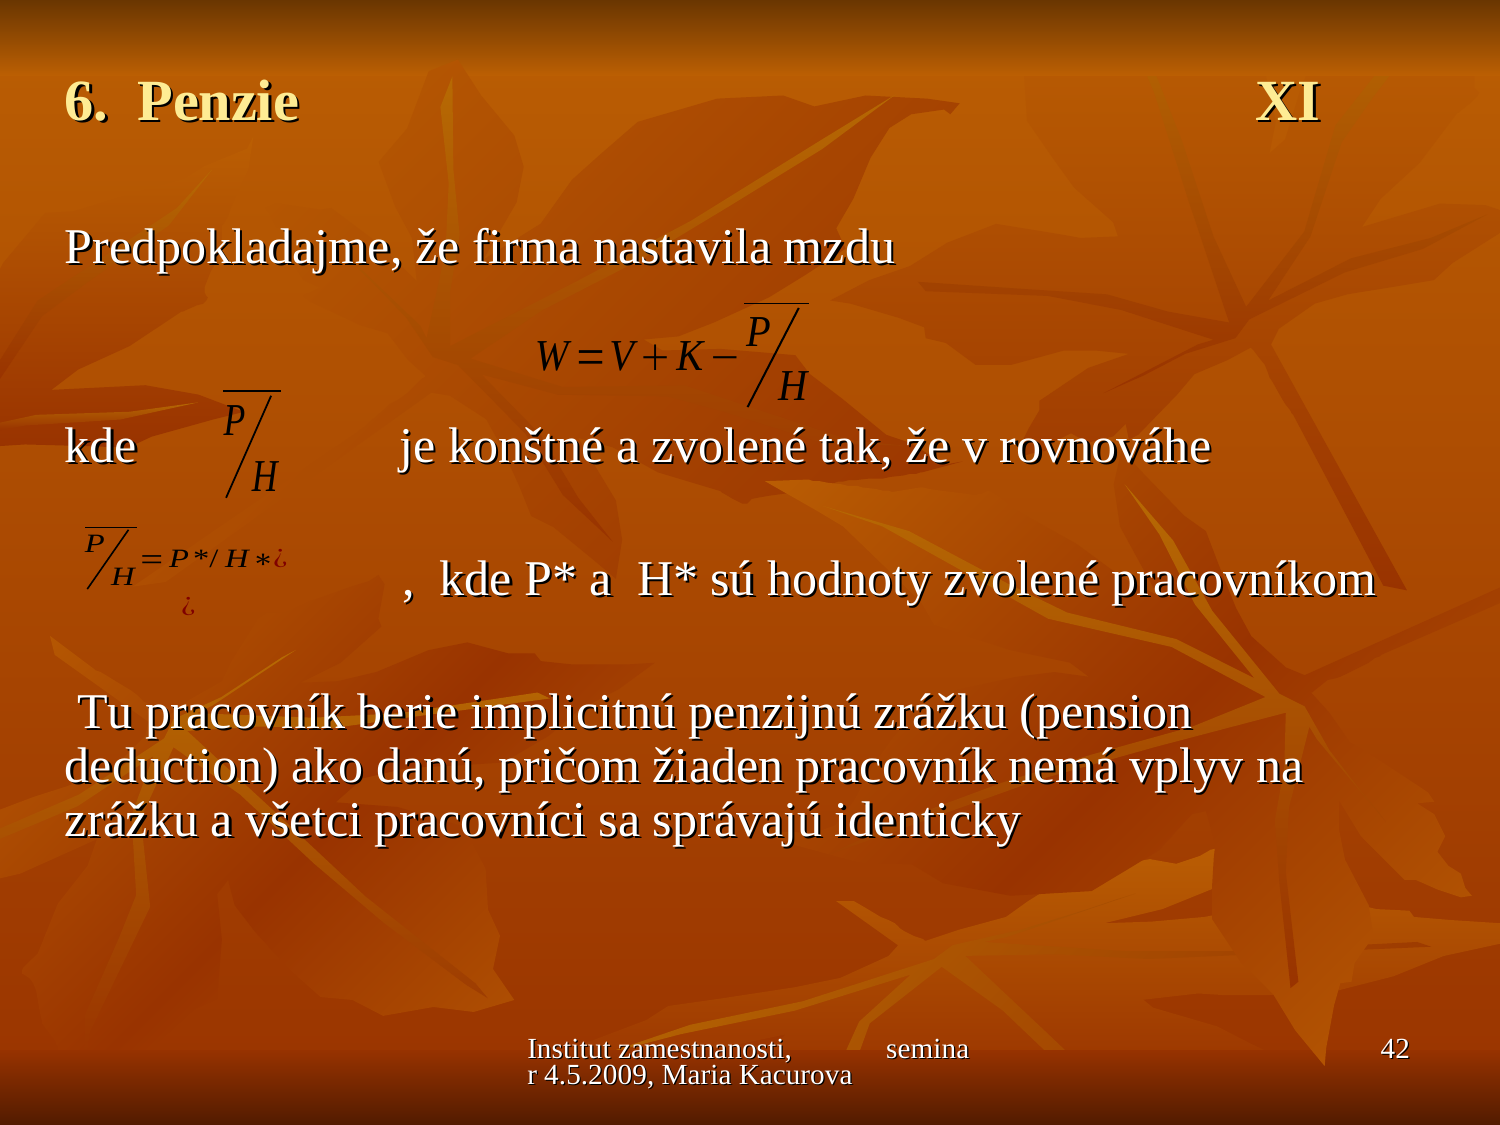

# 6. Penzie XI
Predpokladajme, že firma nastavila mzdu
kde je konštné a zvolené tak, že v rovnováhe
 , kde P* a H* sú hodnoty zvolené pracovníkom
 Tu pracovník berie implicitnú penzijnú zrážku (pension deduction) ako danú, pričom žiaden pracovník nemá vplyv na zrážku a všetci pracovníci sa správajú identicky
Institut zamestnanosti, seminar 4.5.2009, Maria Kacurova
42